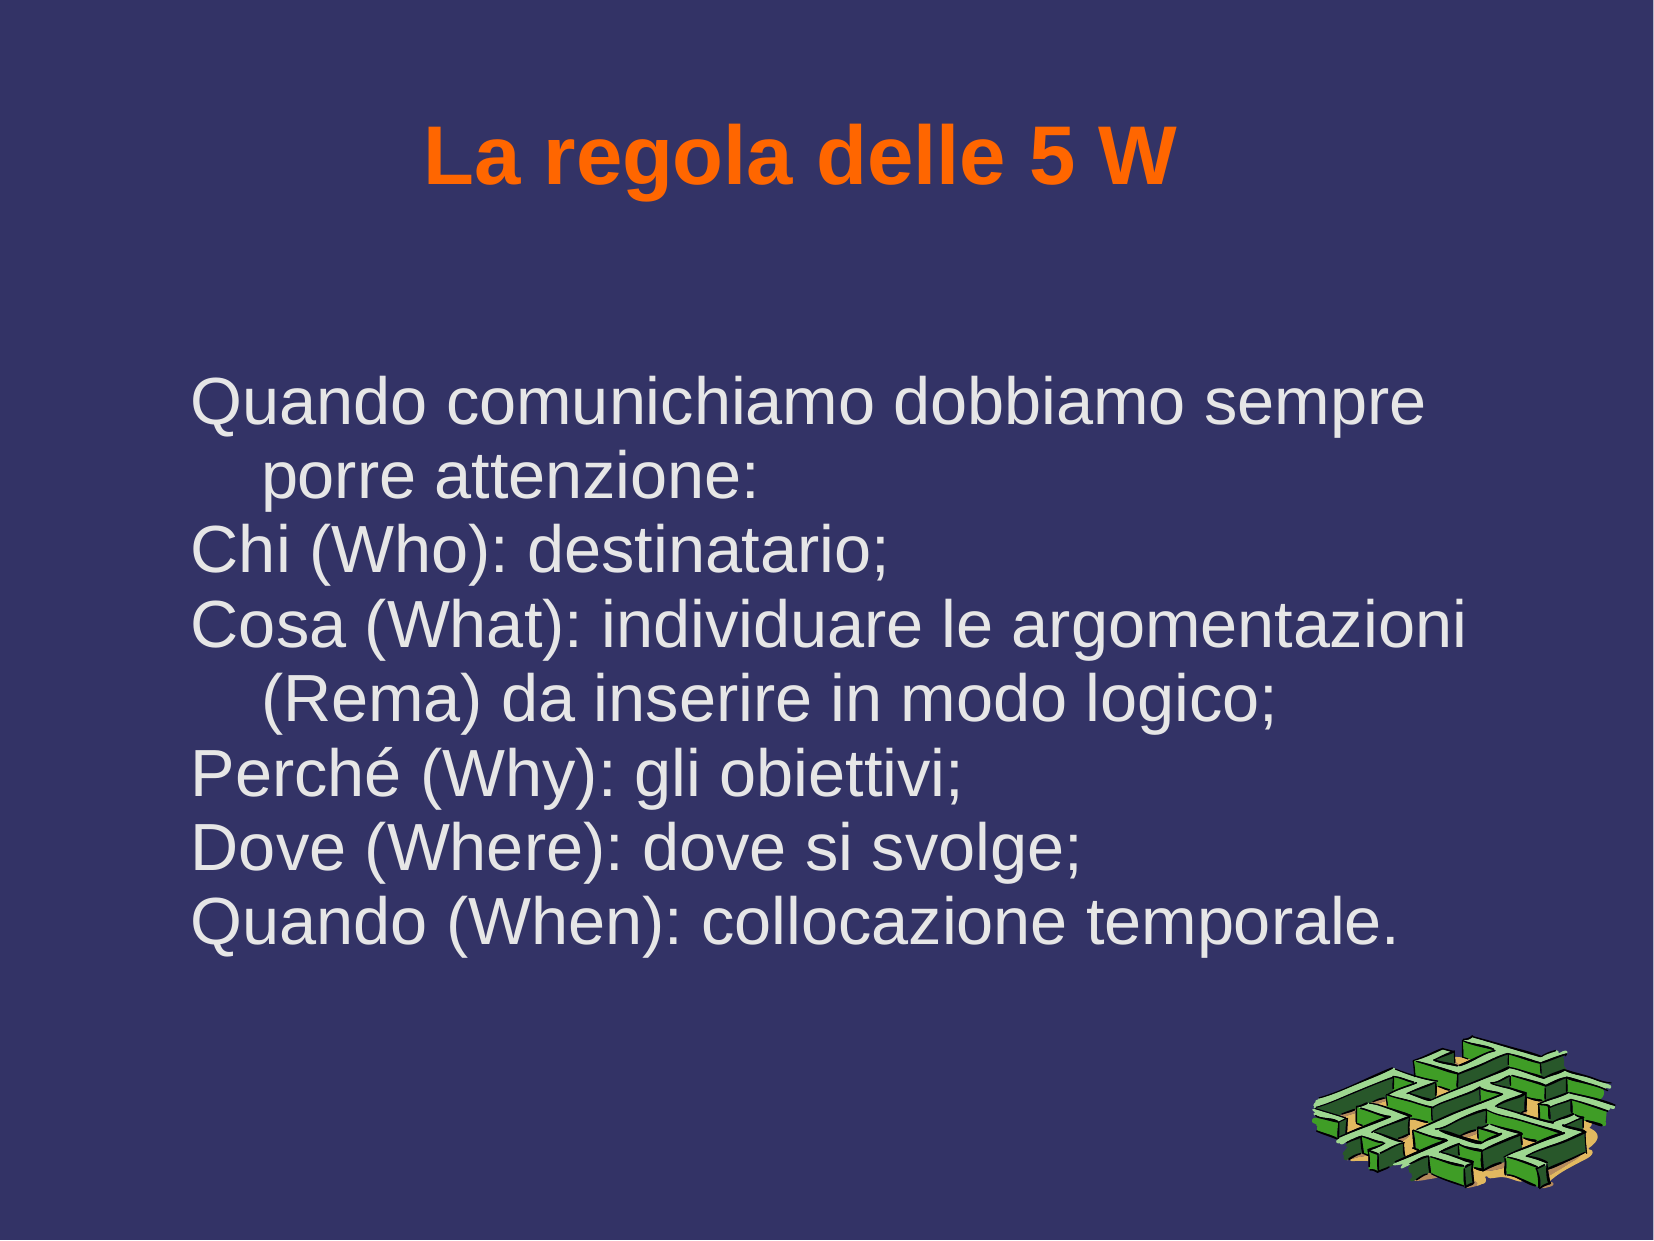

La regola delle 5 W
Quando comunichiamo dobbiamo sempre porre attenzione:
Chi (Who): destinatario;
Cosa (What): individuare le argomentazioni (Rema) da inserire in modo logico;
Perché (Why): gli obiettivi;
Dove (Where): dove si svolge;
Quando (When): collocazione temporale.